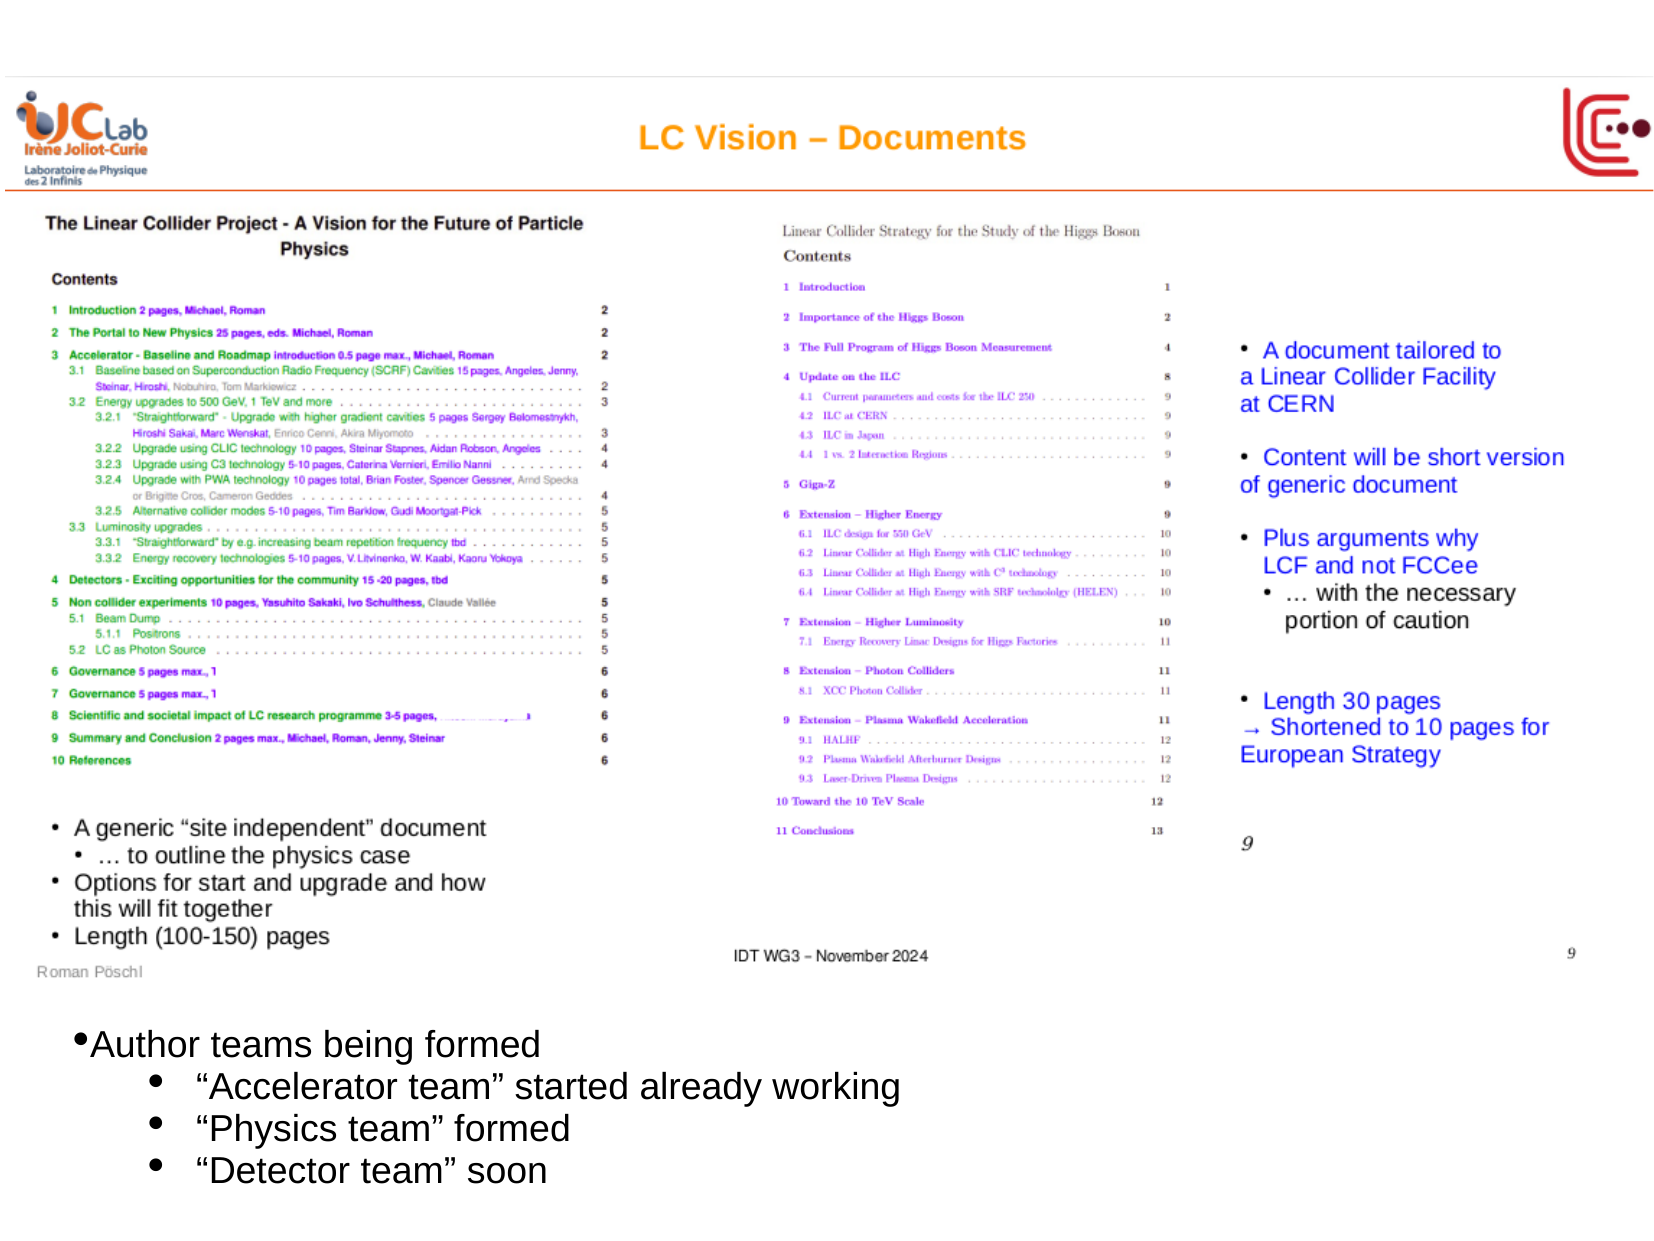

Author teams being formed
“Accelerator team” started already working
“Physics team” formed
“Detector team” soon